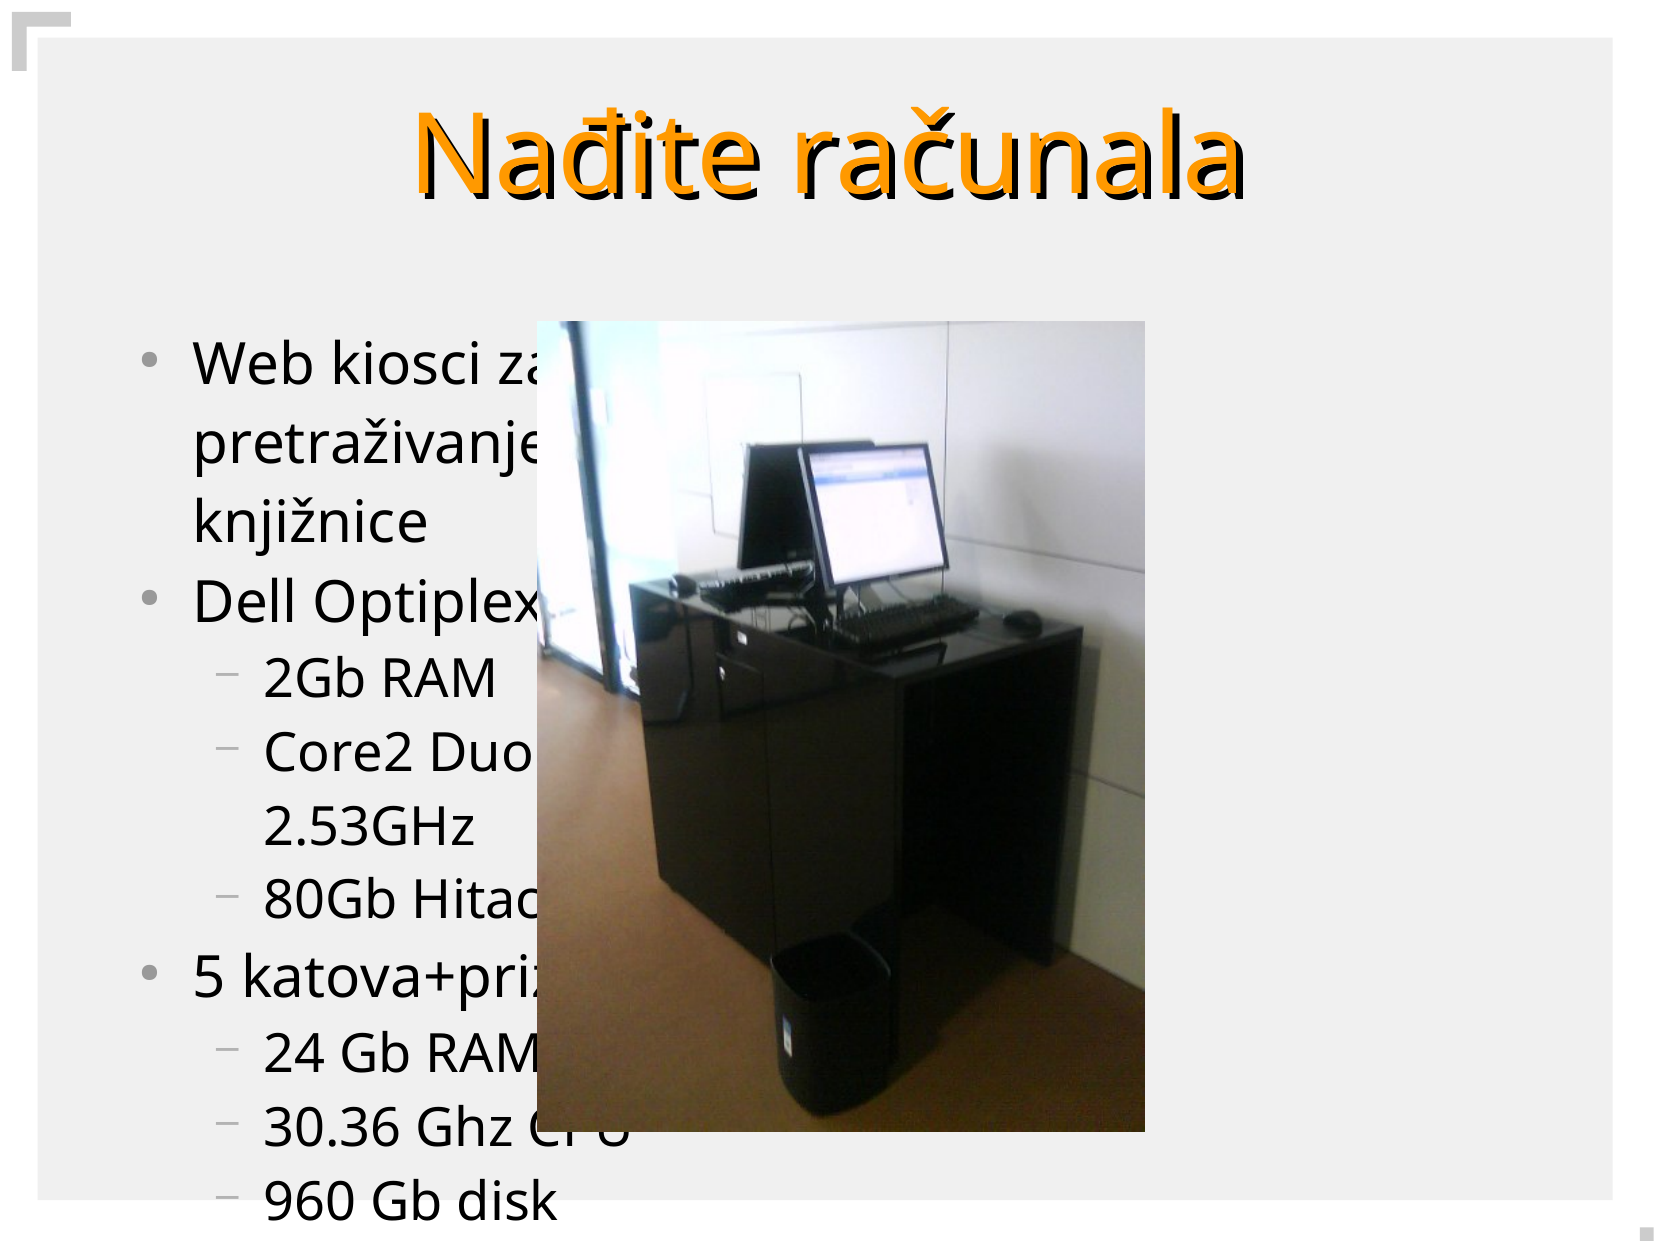

# Nađite računala
Web kiosci za pretraživanje kataloga knjižnice
Dell Optiplex755
2Gb RAM
Core2 Duo E7200 @ 2.53GHz
80Gb Hitachi disk
5 katova+prizemlje
24 Gb RAM
30.36 Ghz CPU
960 Gb disk